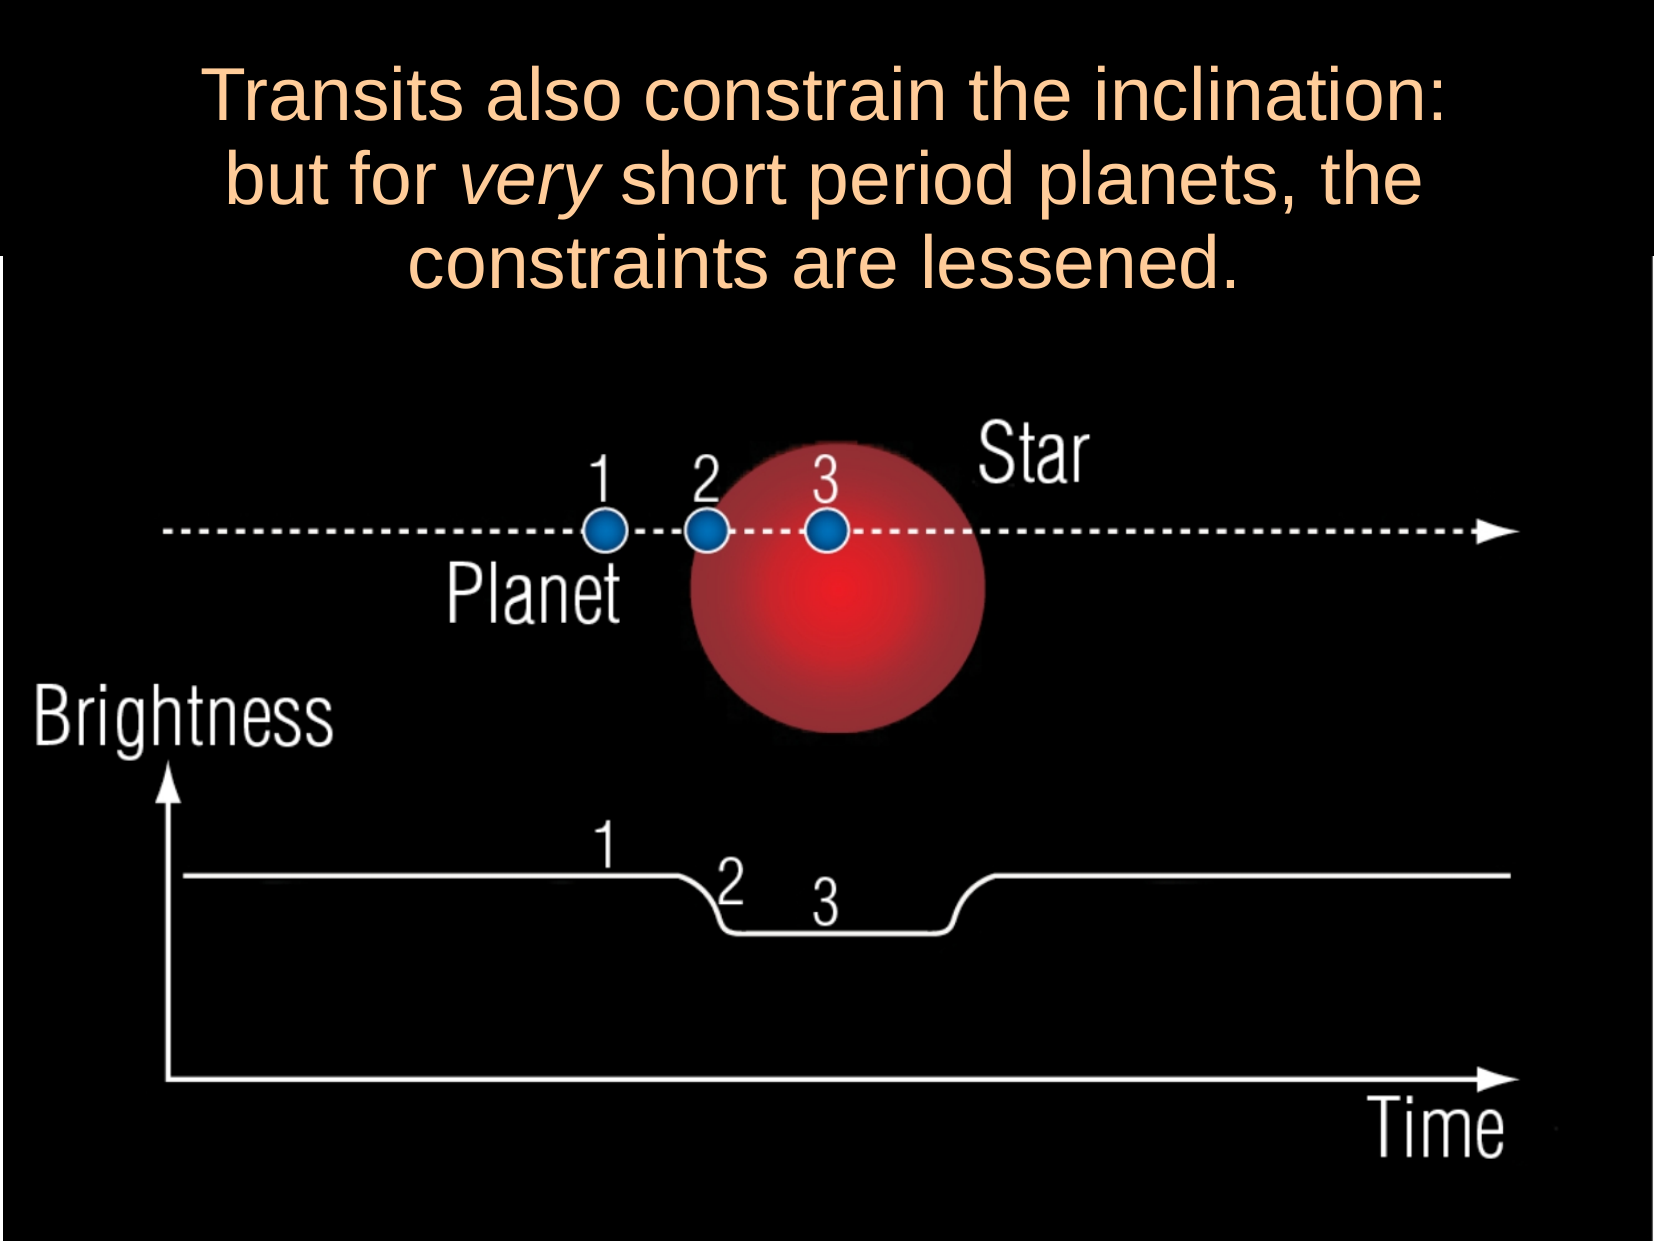

Transits also constrain the inclination:
but for very short period planets, the constraints are lessened.